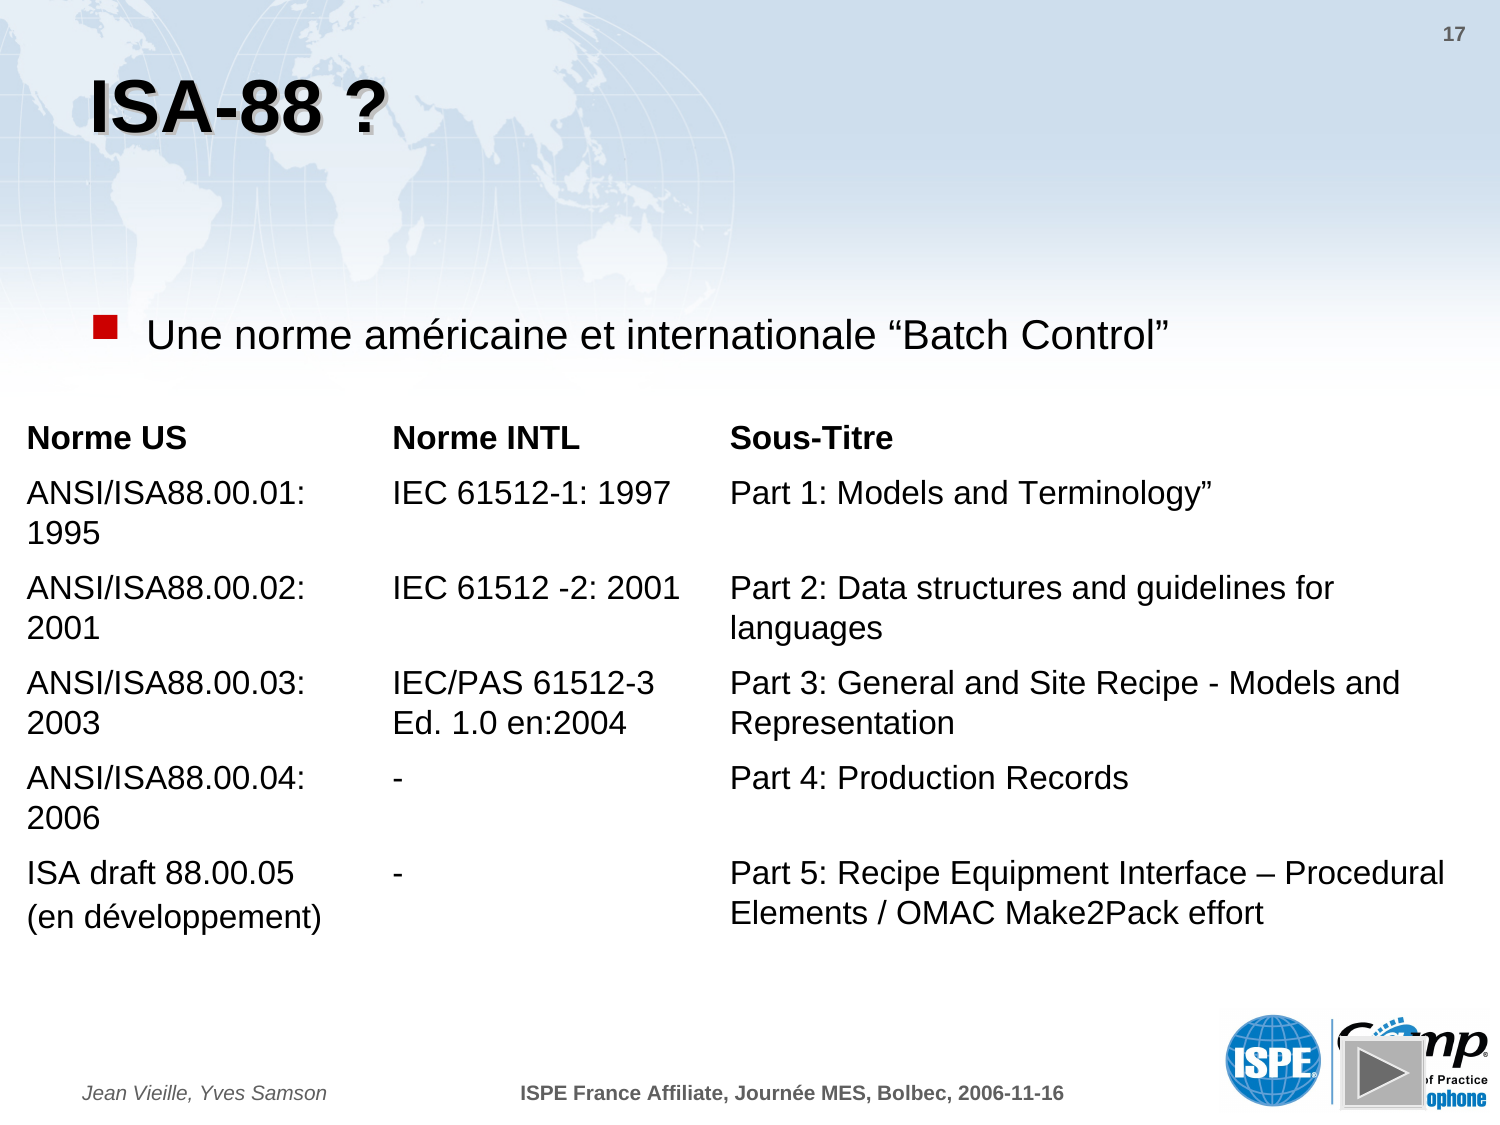

# ISA-88 ?
Une norme américaine et internationale “Batch Control”
| Norme US | Norme INTL | Sous-Titre |
| --- | --- | --- |
| ANSI/ISA88.00.01: 1995 | IEC 61512-1: 1997 | Part 1: Models and Terminology” |
| ANSI/ISA88.00.02: 2001 | IEC 61512 -2: 2001 | Part 2: Data structures and guidelines for languages |
| ANSI/ISA88.00.03: 2003 | IEC/PAS 61512-3 Ed. 1.0 en:2004 | Part 3: General and Site Recipe - Models and Representation |
| ANSI/ISA88.00.04: 2006 | - | Part 4: Production Records |
| ISA draft 88.00.05 (en développement) | - | Part 5: Recipe Equipment Interface – Procedural Elements / OMAC Make2Pack effort |